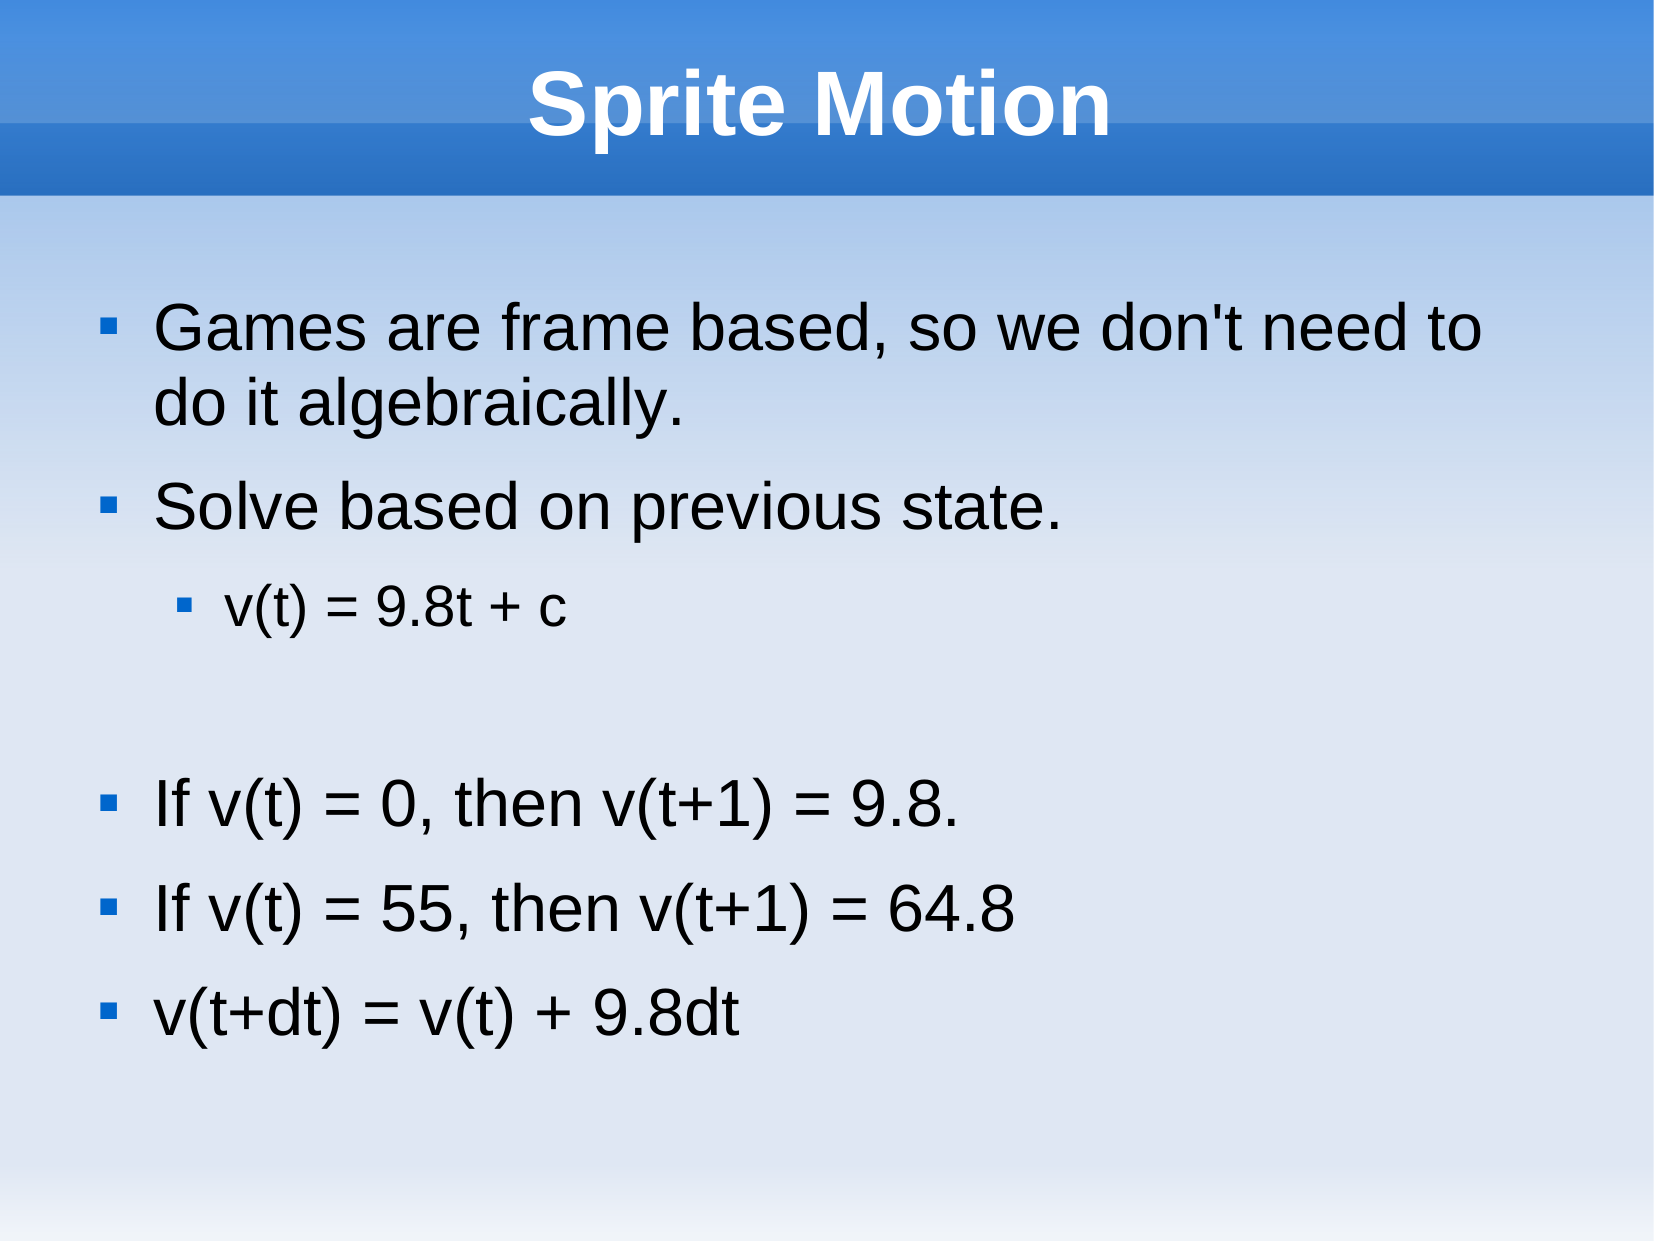

# Sprite Motion
Games are frame based, so we don't need to do it algebraically.
Solve based on previous state.
v(t) = 9.8t + c
If v(t) = 0, then v(t+1) = 9.8.
If v(t) = 55, then v(t+1) = 64.8
v(t+dt) = v(t) + 9.8dt